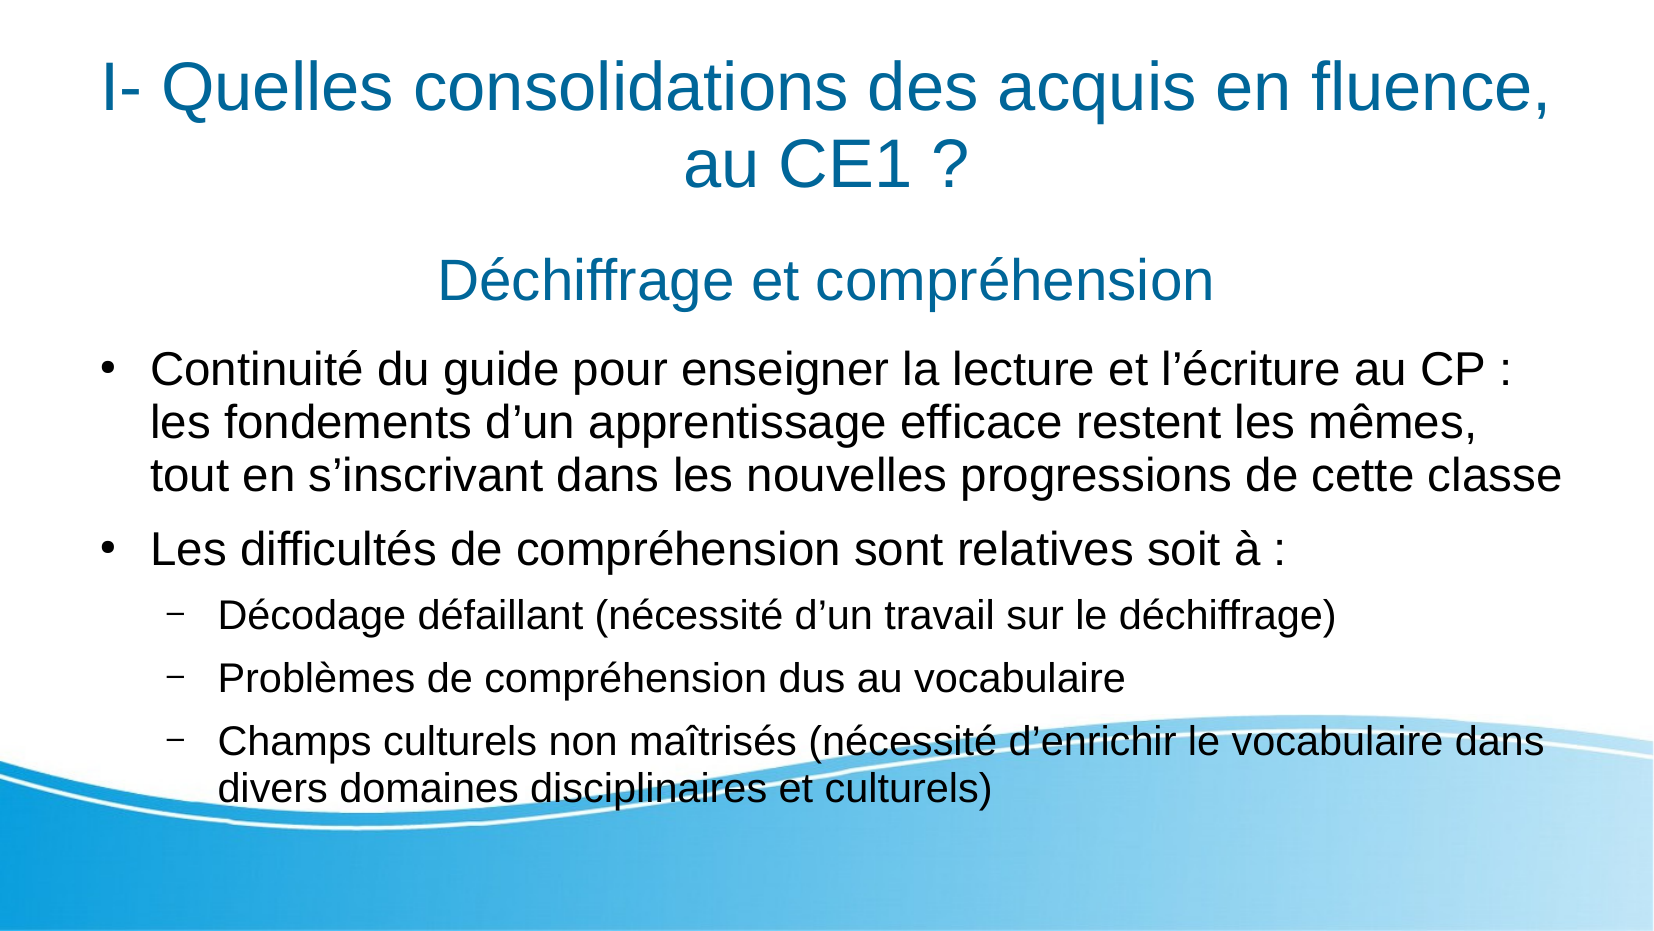

# I- Quelles consolidations des acquis en fluence, au CE1 ?
Déchiffrage et compréhension
Continuité du guide pour enseigner la lecture et l’écriture au CP : les fondements d’un apprentissage efficace restent les mêmes, tout en s’inscrivant dans les nouvelles progressions de cette classe
Les difficultés de compréhension sont relatives soit à :
Décodage défaillant (nécessité d’un travail sur le déchiffrage)
Problèmes de compréhension dus au vocabulaire
Champs culturels non maîtrisés (nécessité d’enrichir le vocabulaire dans divers domaines disciplinaires et culturels)